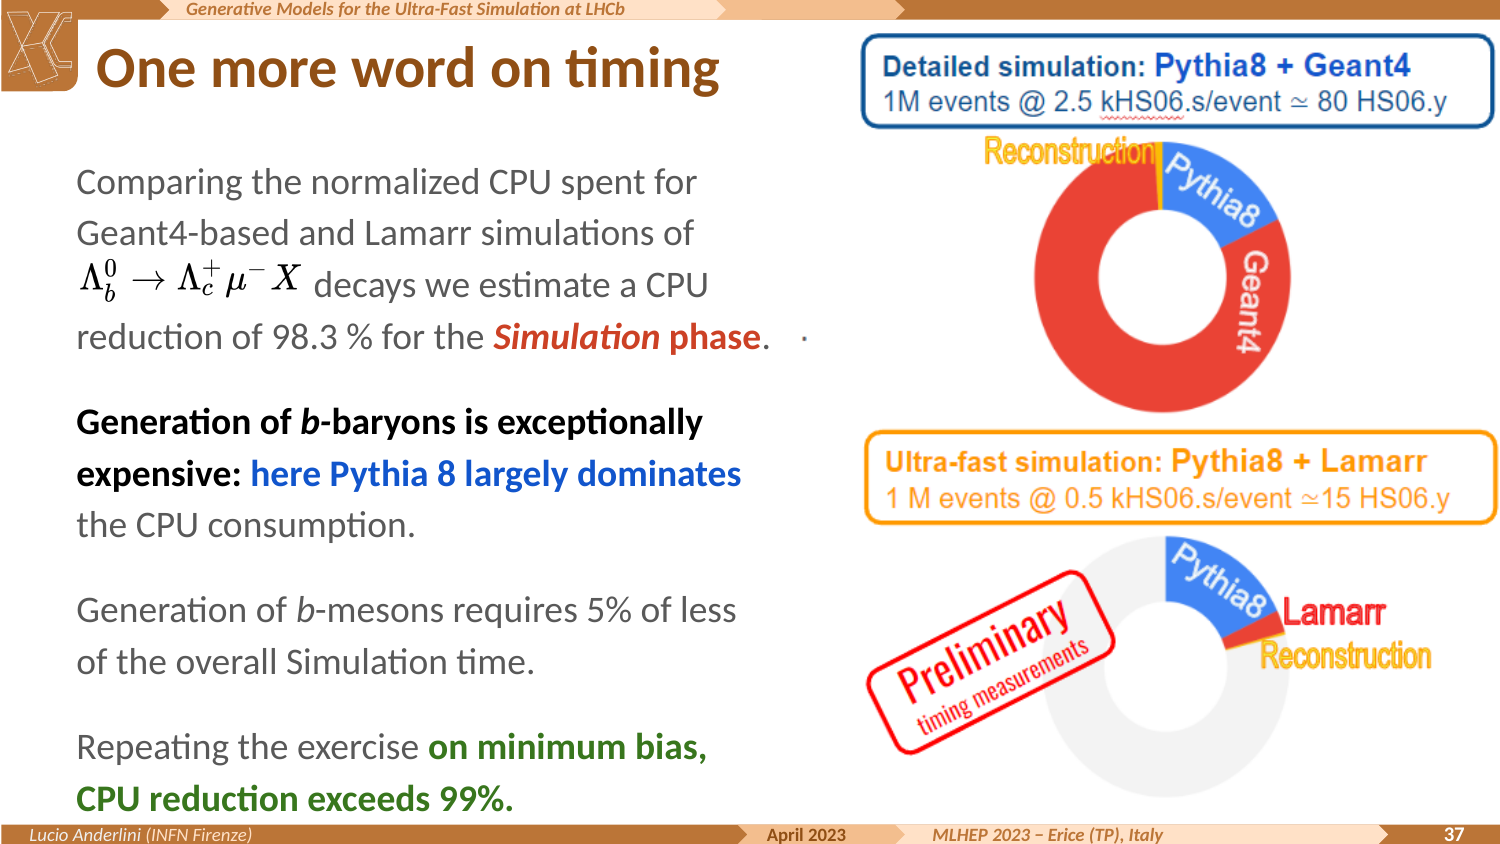

# One more word on timing
Comparing the normalized CPU spent for Geant4-based and Lamarr simulations of
 decays we estimate a CPU reduction of 98.3 % for the Simulation phase.
Generation of b-baryons is exceptionally expensive: here Pythia 8 largely dominates the CPU consumption.
Generation of b-mesons requires 5% of less of the overall Simulation time.
Repeating the exercise on minimum bias,
CPU reduction exceeds 99%.